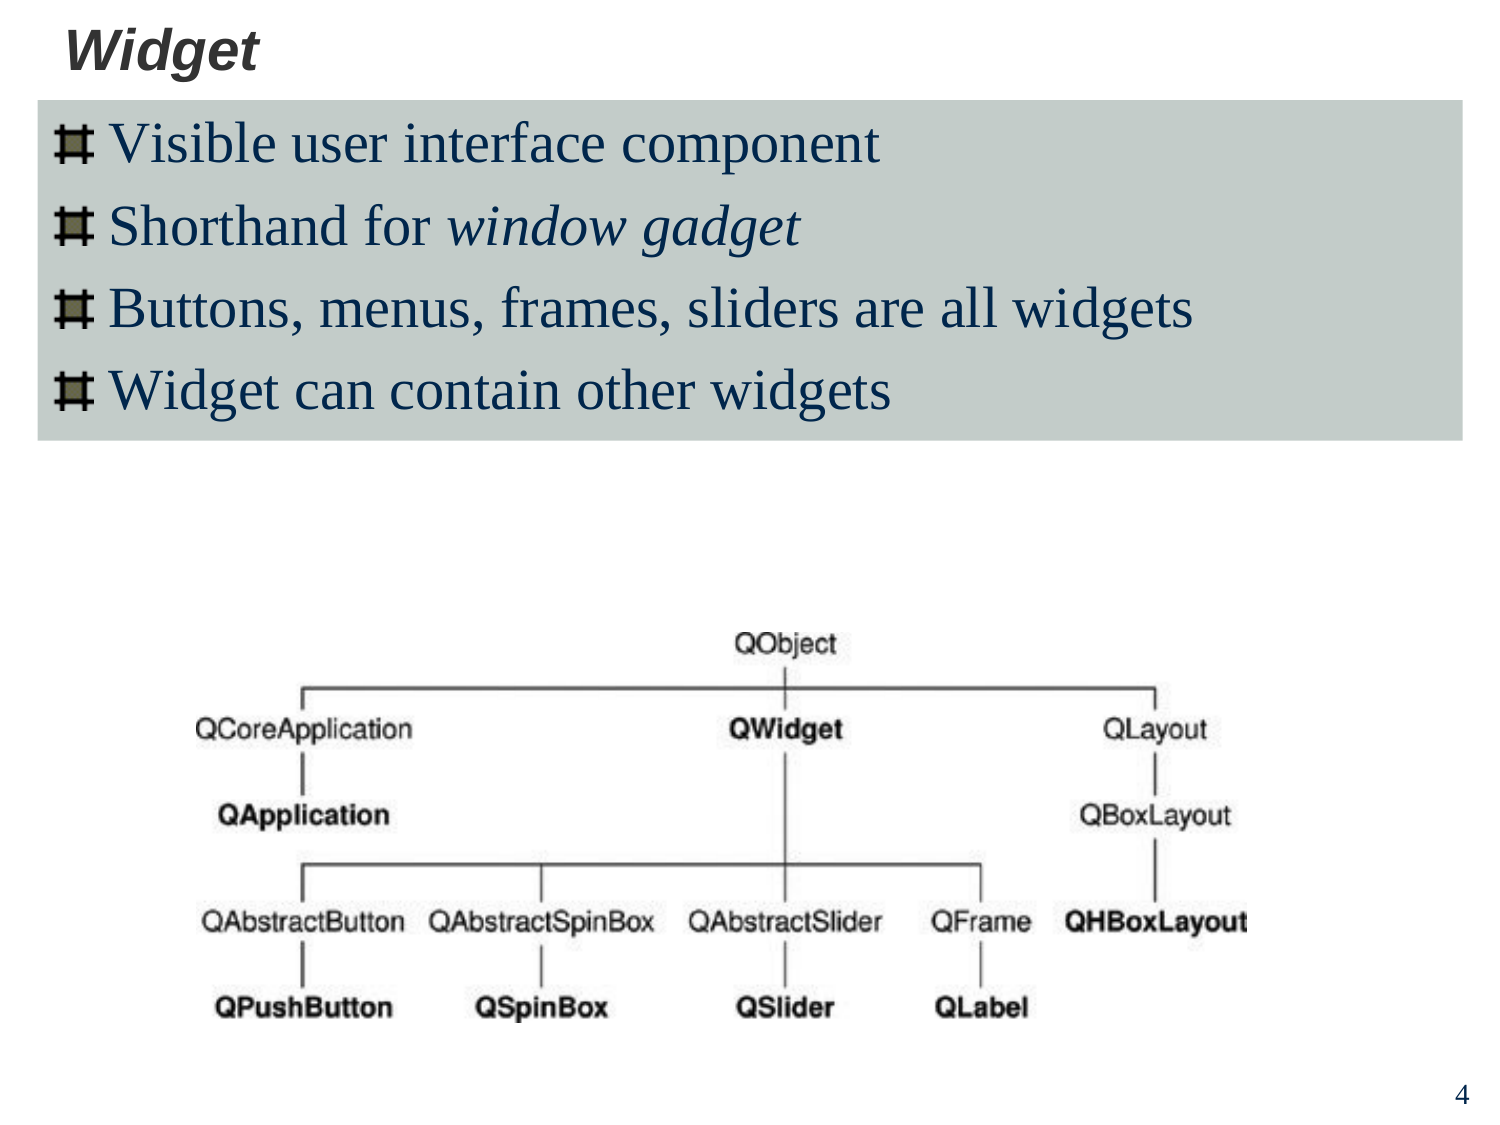

Widget
# Visible user interface component
Shorthand for window gadget
Buttons, menus, frames, sliders are all widgets
Widget can contain other widgets